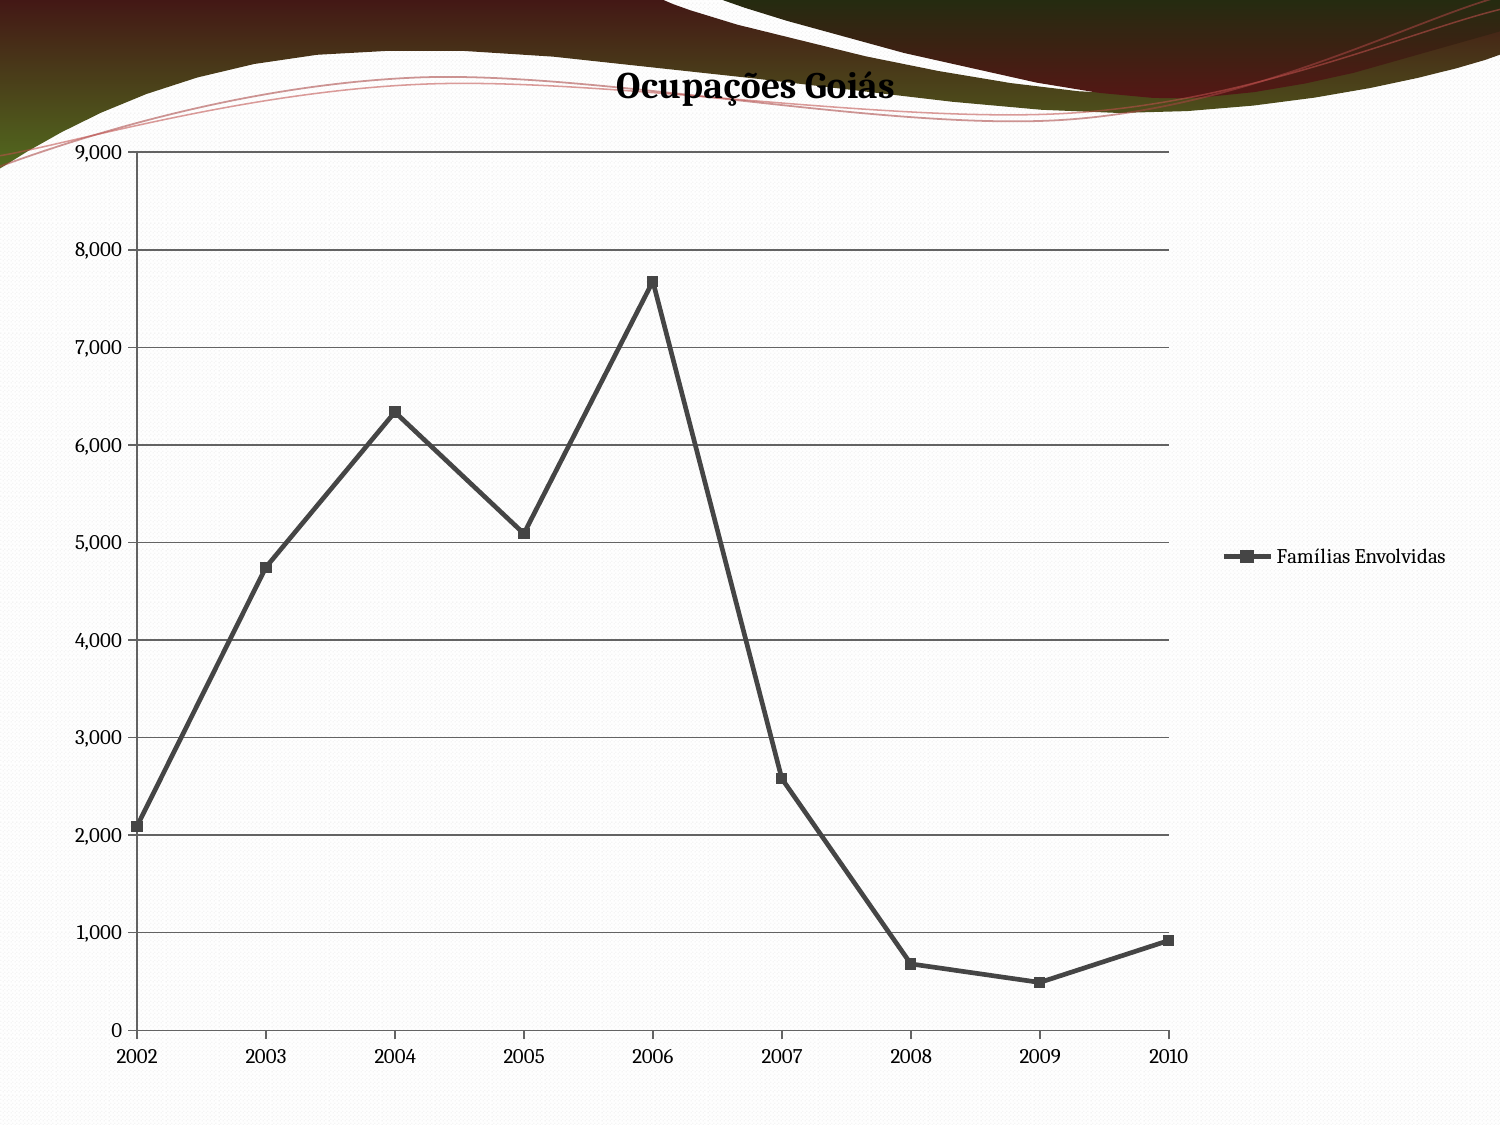

### Chart: Ocupações Goiás
| Category | Famílias Envolvidas |
|---|---|
| 2002 | 2090.0 |
| 2003 | 4746.0 |
| 2004 | 6336.0 |
| 2005 | 5090.0 |
| 2006 | 7676.0 |
| 2007 | 2579.0 |
| 2008 | 680.0 |
| 2009 | 490.0 |
| 2010 | 920.0 |